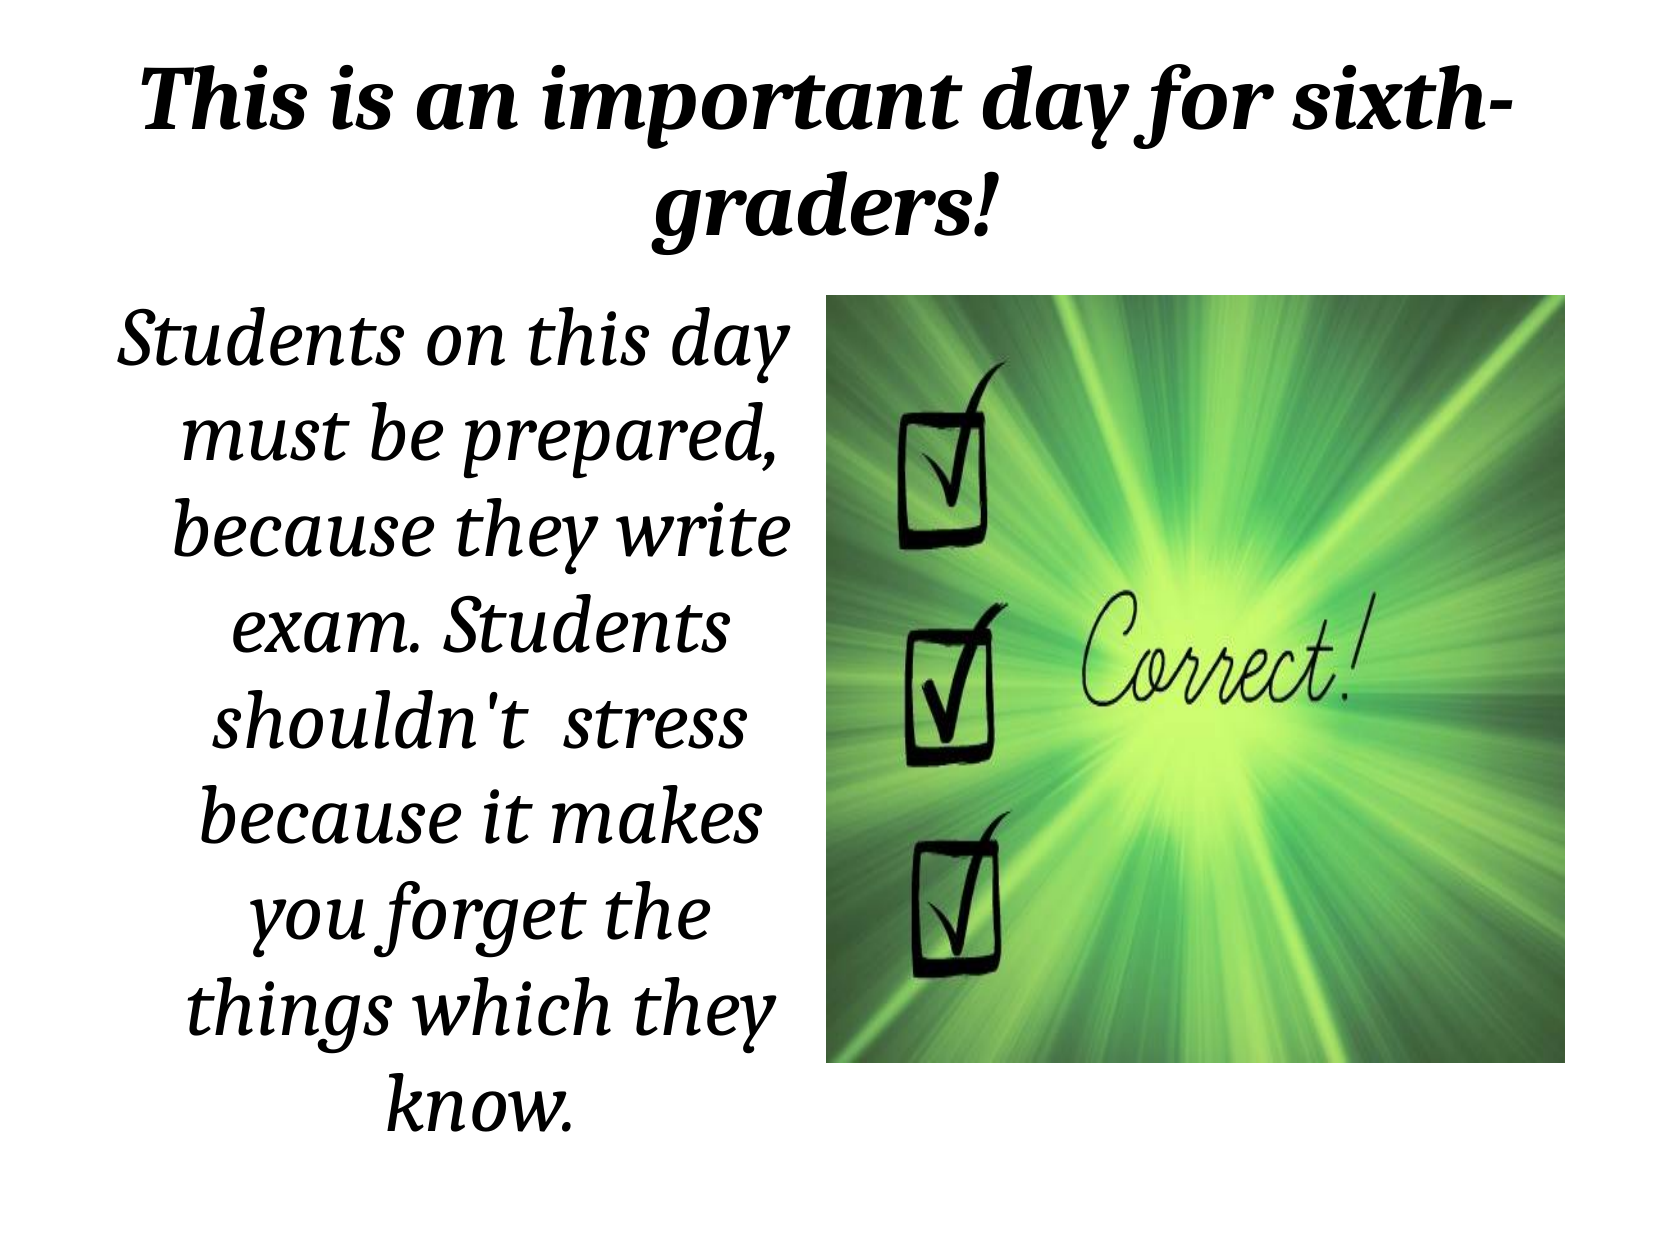

# This is an important day for sixth-graders!
Students on this day must be prepared, because they write exam. Students shouldn't stress because it makes you forget the things which they know.